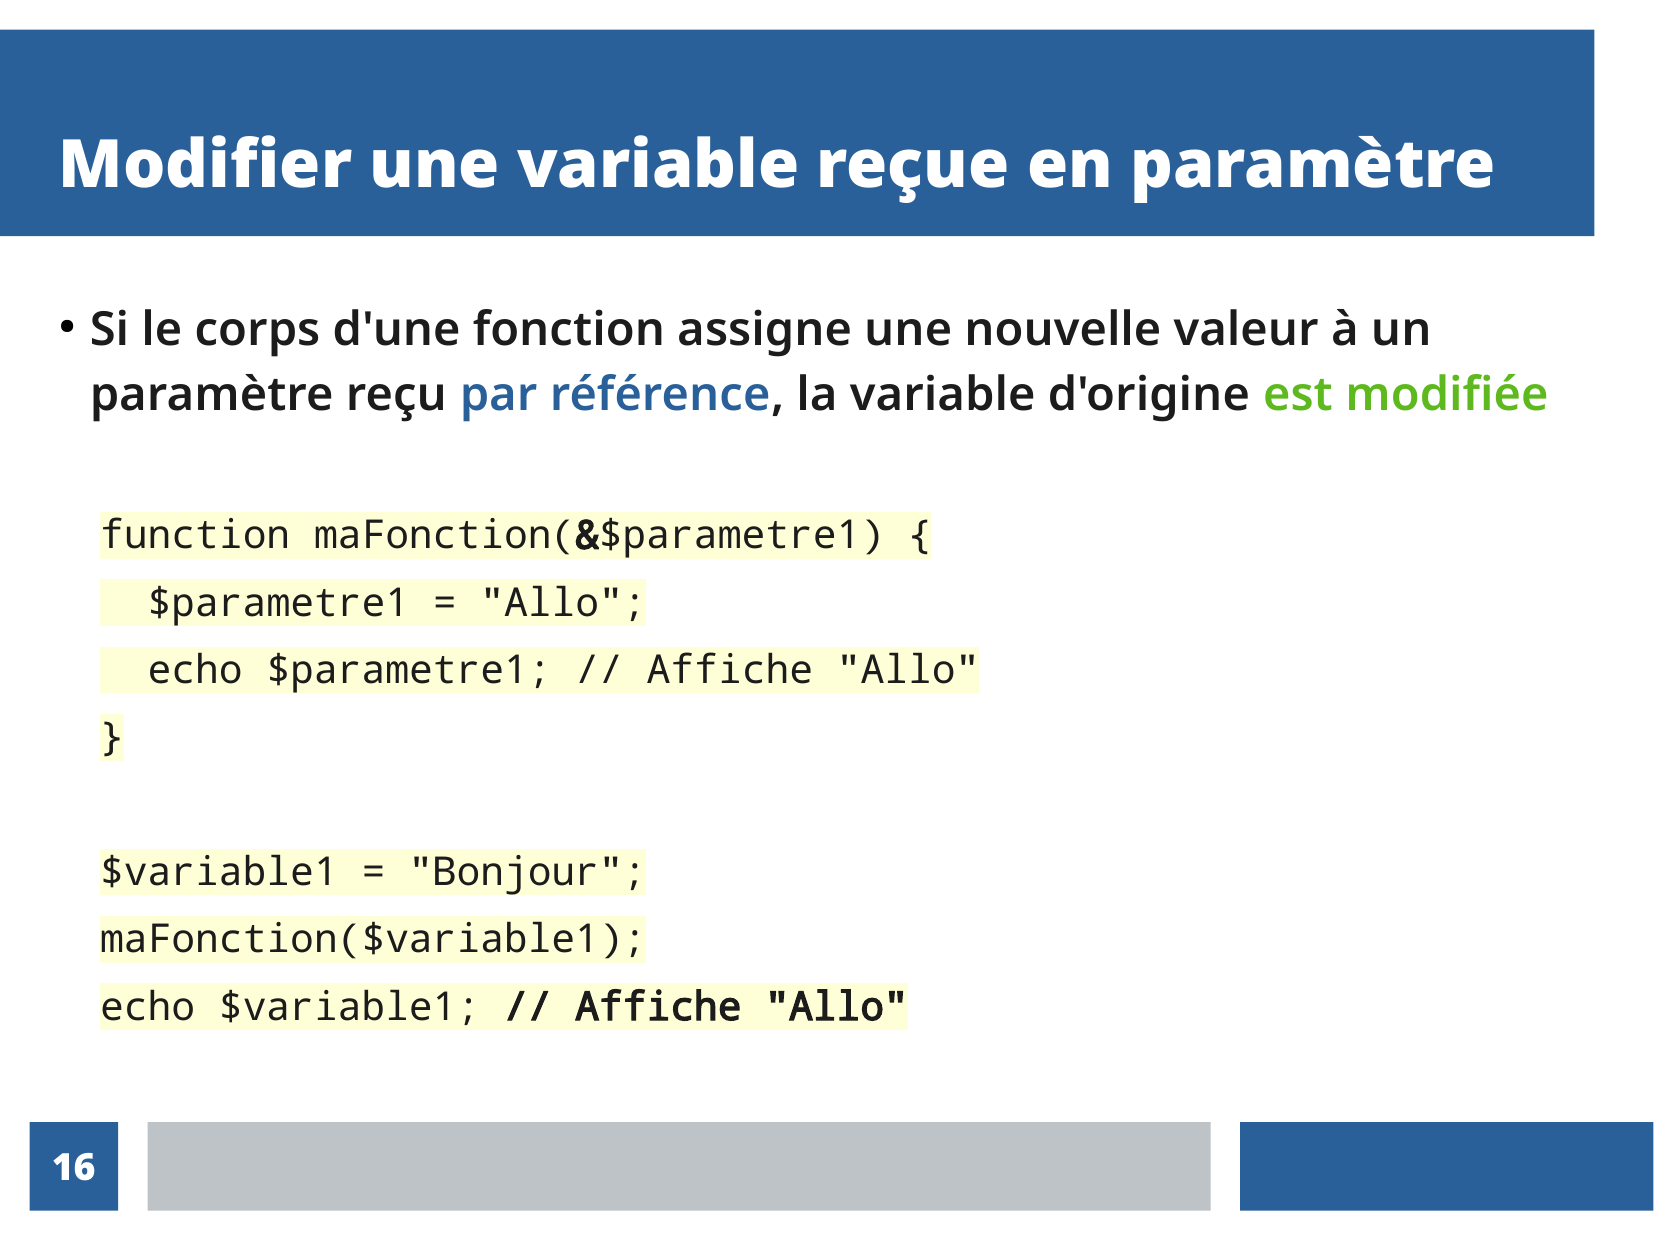

# Modifier une variable reçue en paramètre
Si le corps d'une fonction assigne une nouvelle valeur à un paramètre reçu par référence, la variable d'origine est modifiée
function maFonction(&$parametre1) {
 $parametre1 = "Allo";
 echo $parametre1; // Affiche "Allo"
}
$variable1 = "Bonjour";
maFonction($variable1);
echo $variable1; // Affiche "Allo"
16